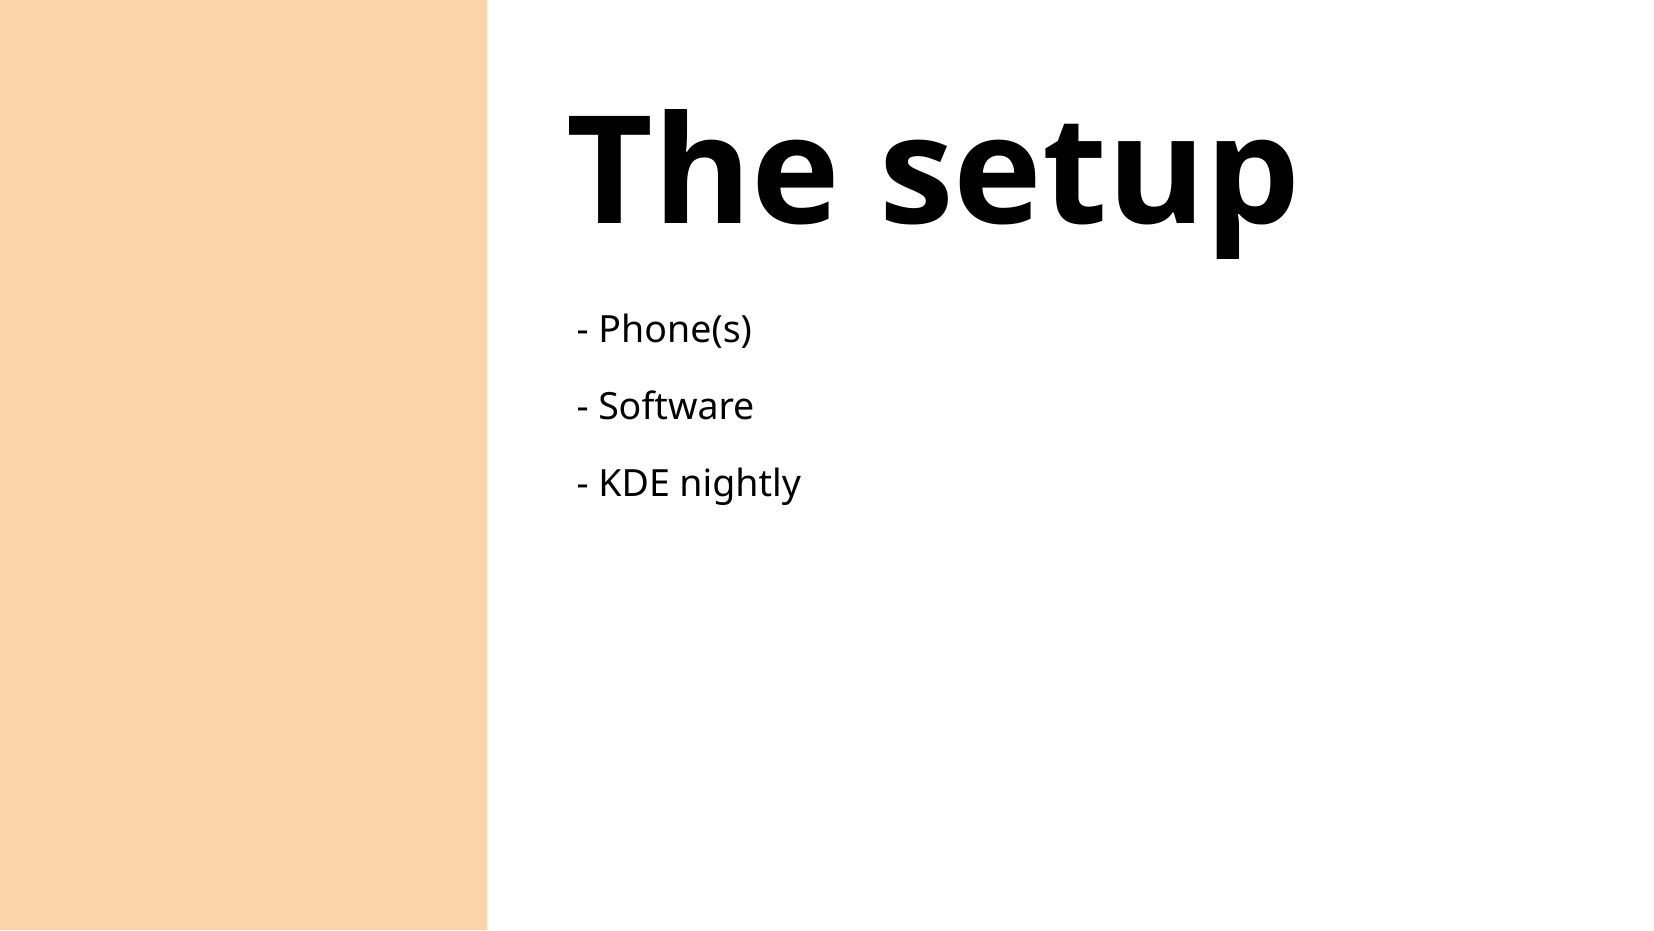

The setup
- Phone(s)
- Software
- KDE nightly